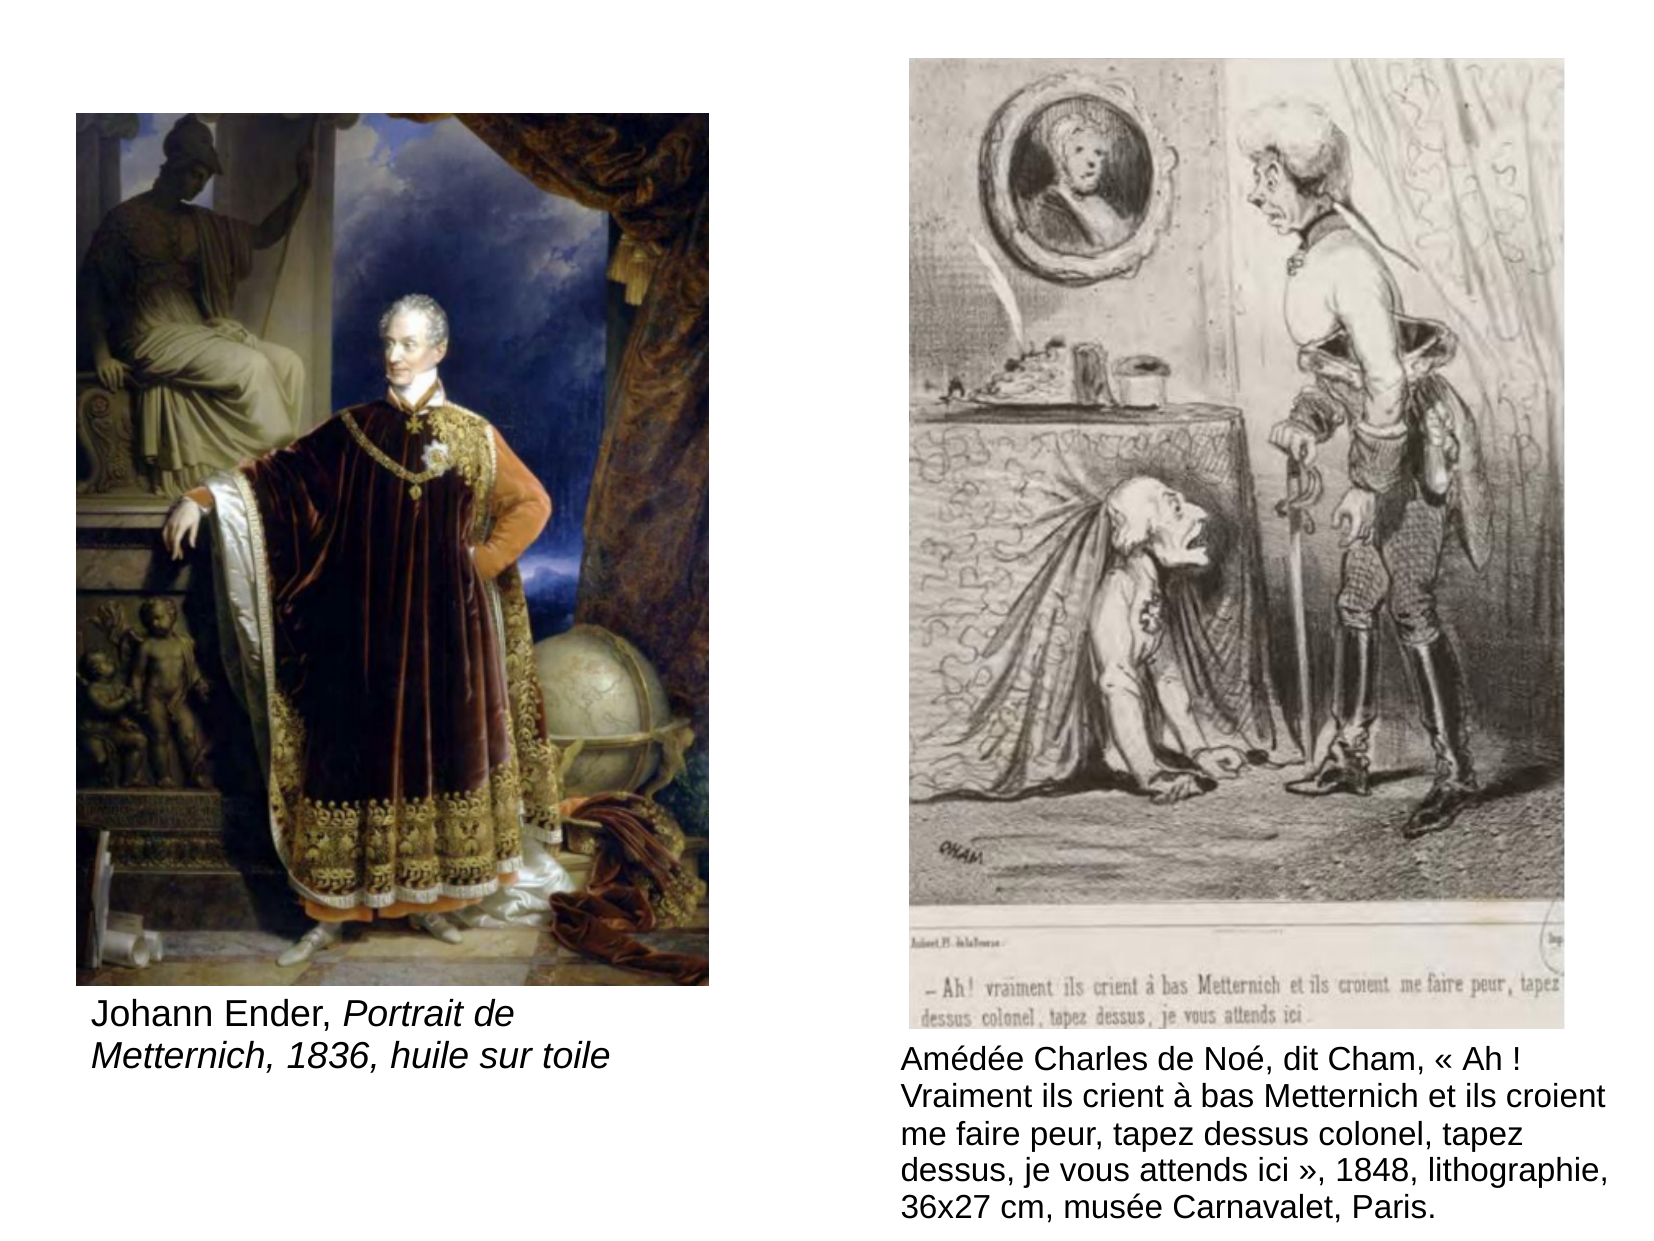

Johann Ender, Portrait de Metternich, 1836, huile sur toile
Amédée Charles de Noé, dit Cham, « Ah ! Vraiment ils crient à bas Metternich et ils croient me faire peur, tapez dessus colonel, tapez dessus, je vous attends ici », 1848, lithographie, 36x27 cm, musée Carnavalet, Paris.